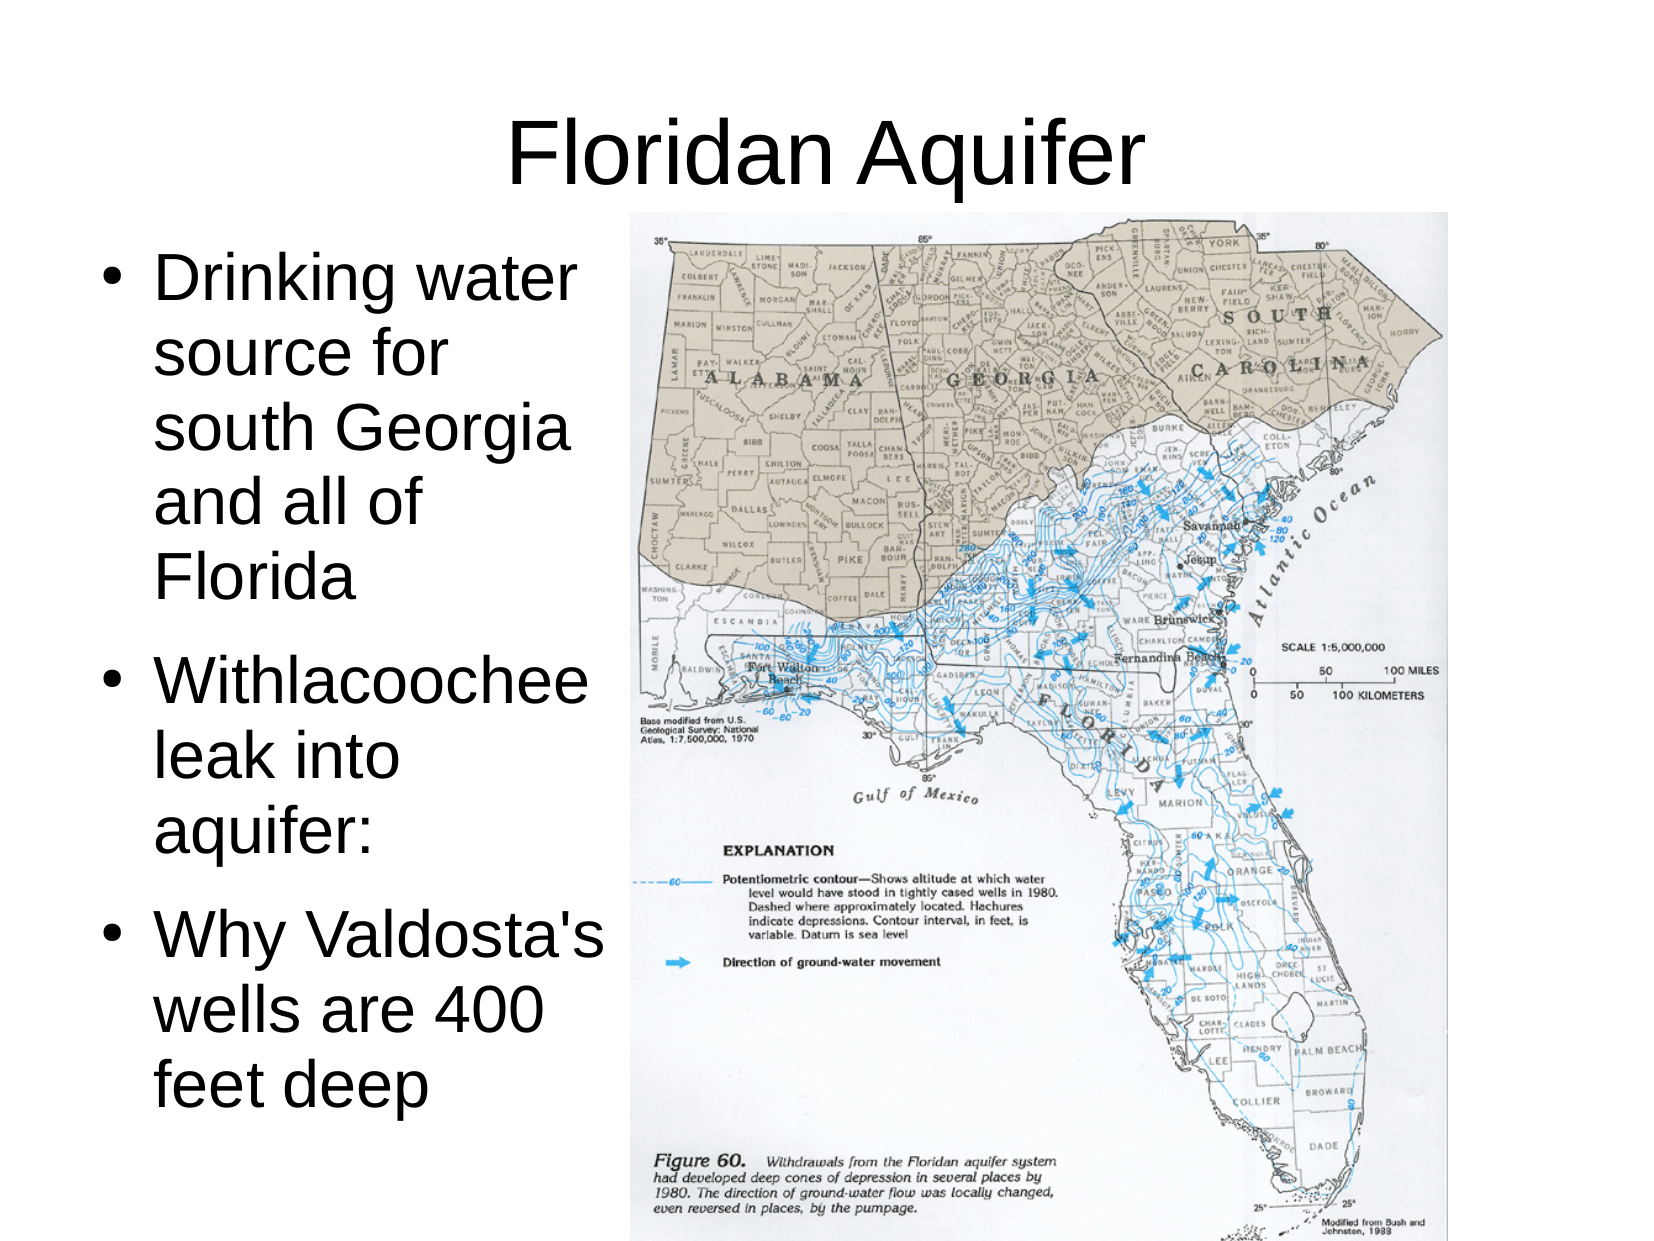

# Floridan Aquifer
Drinking water source for south Georgia and all of Florida
Withlacoochee leak into aquifer:
Why Valdosta's wells are 400 feet deep